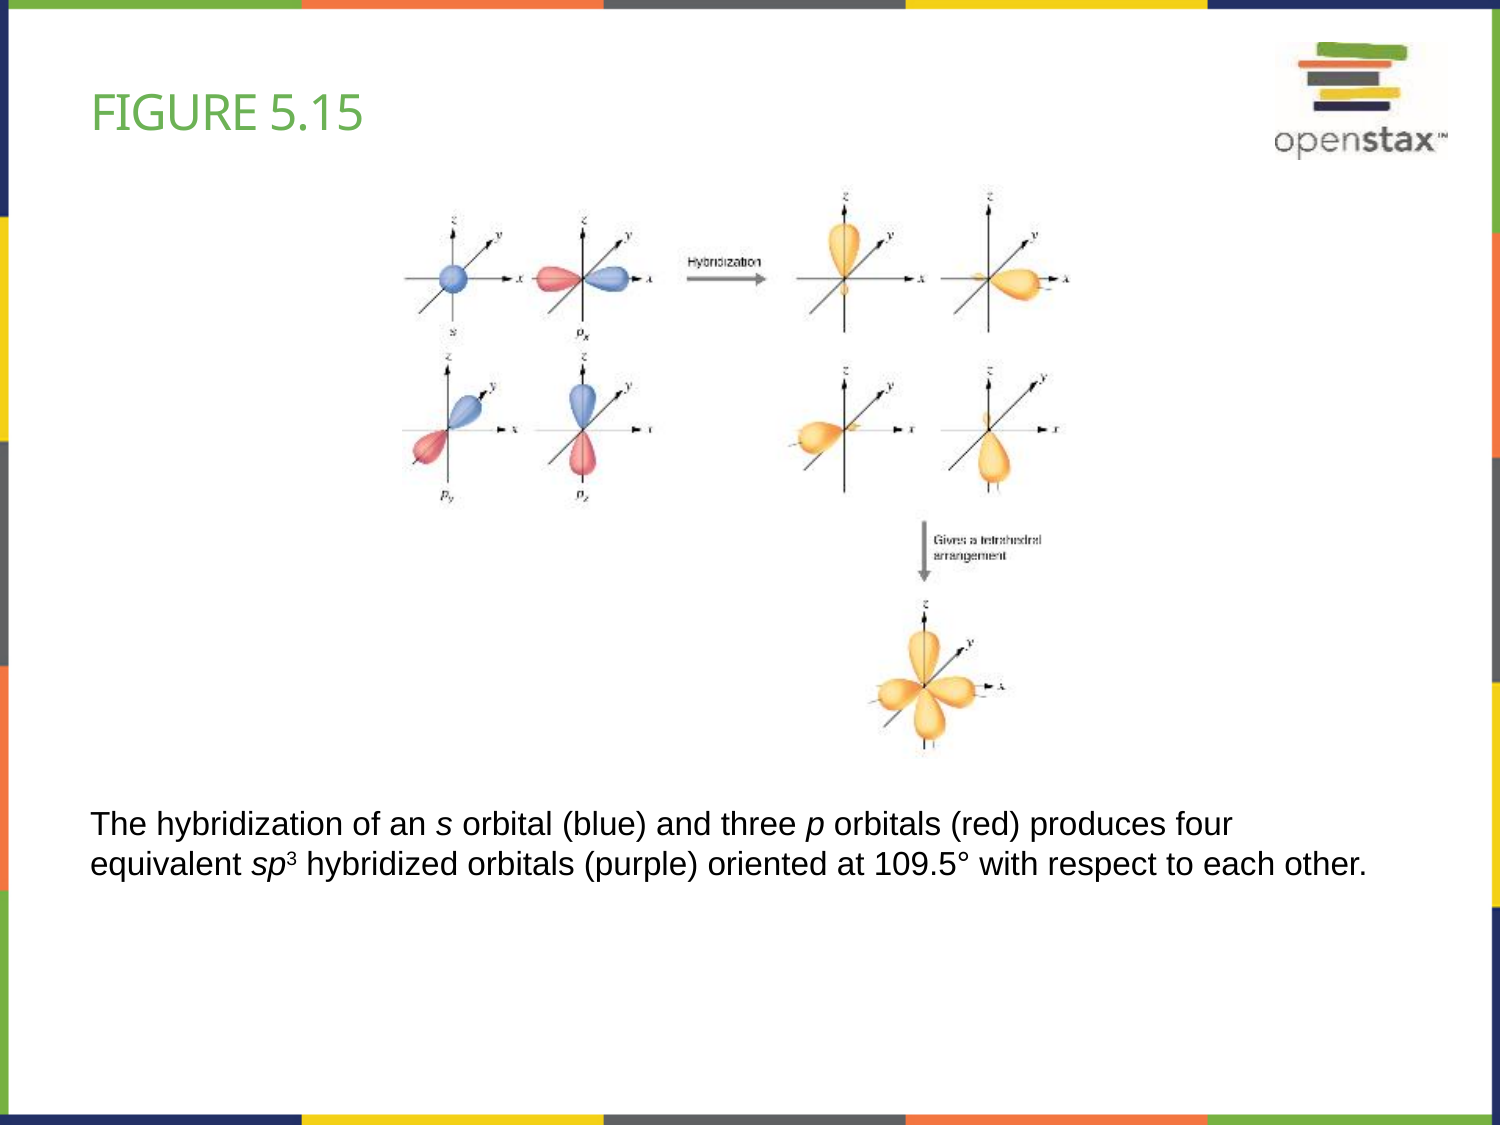

# Figure 5.15
The hybridization of an s orbital (blue) and three p orbitals (red) produces four equivalent sp3 hybridized orbitals (purple) oriented at 109.5° with respect to each other.